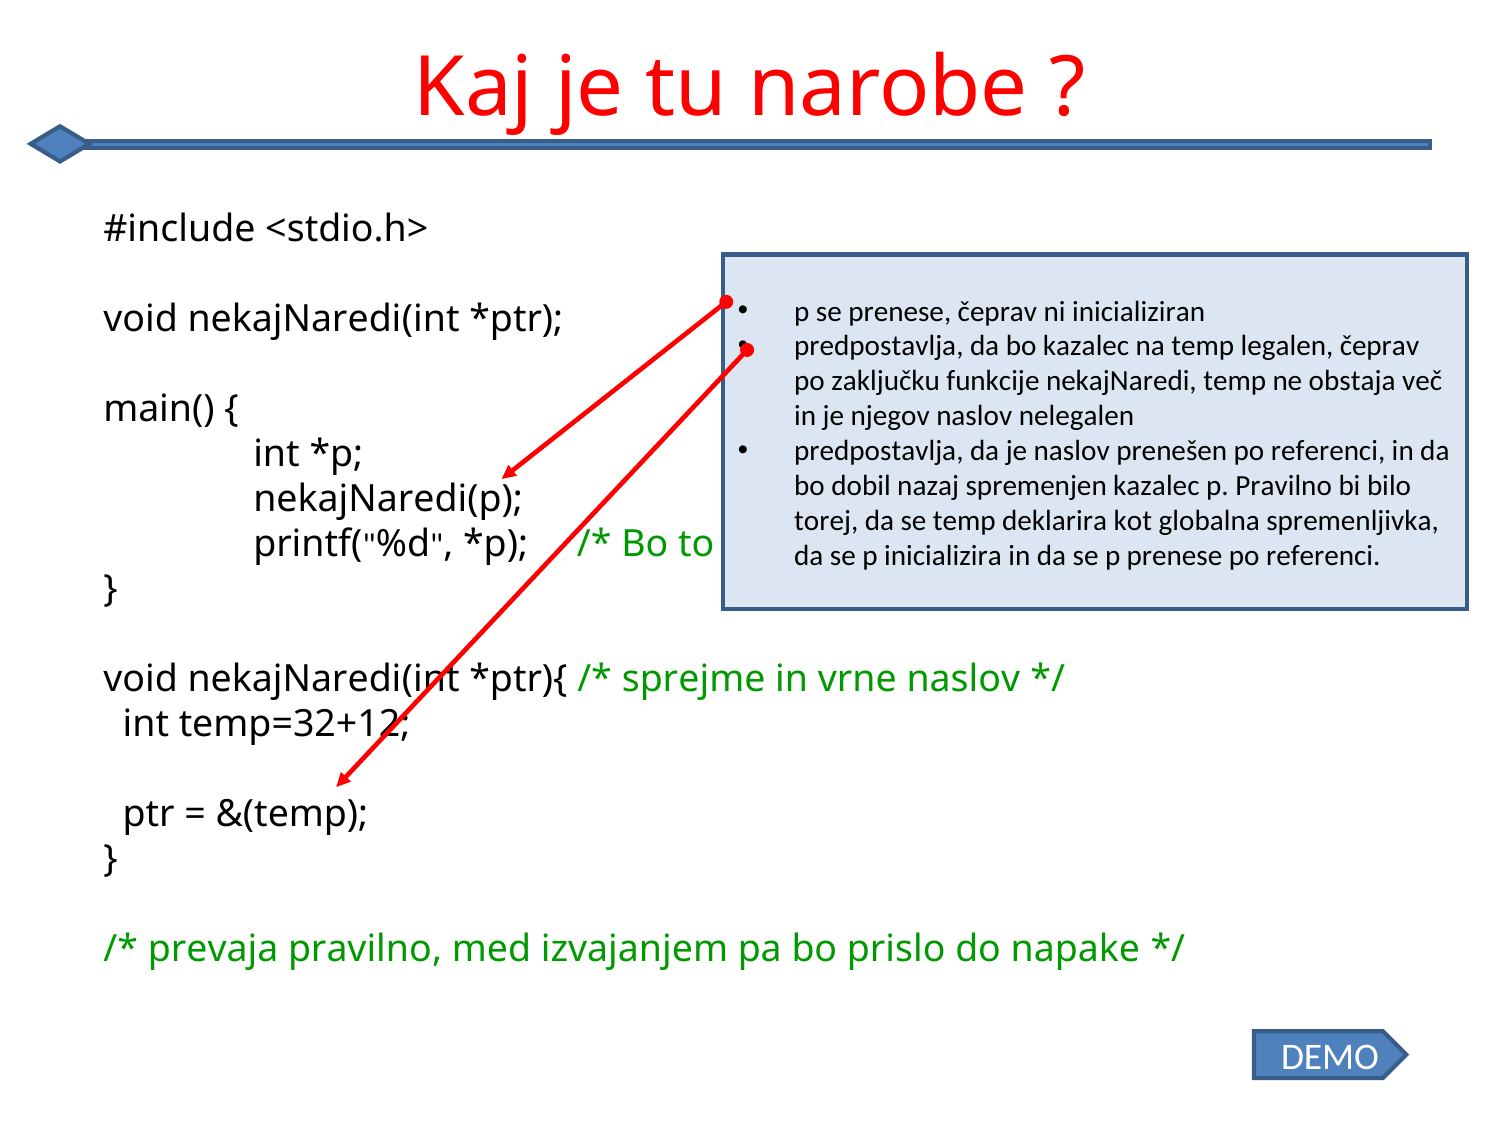

# Kaj je tu narobe ?
#include <stdio.h>
void nekajNaredi(int *ptr);
main() {
	int *p;
	nekajNaredi(p);
	printf("%d", *p); /* Bo to delovalo ? */
}
void nekajNaredi(int *ptr){ /* sprejme in vrne naslov */
 int temp=32+12;
 ptr = &(temp);
}
/* prevaja pravilno, med izvajanjem pa bo prislo do napake */
p se prenese, čeprav ni inicializiran
predpostavlja, da bo kazalec na temp legalen, čeprav po zaključku funkcije nekajNaredi, temp ne obstaja več in je njegov naslov nelegalen
predpostavlja, da je naslov prenešen po referenci, in da bo dobil nazaj spremenjen kazalec p. Pravilno bi bilo torej, da se temp deklarira kot globalna spremenljivka, da se p inicializira in da se p prenese po referenci.
DEMO